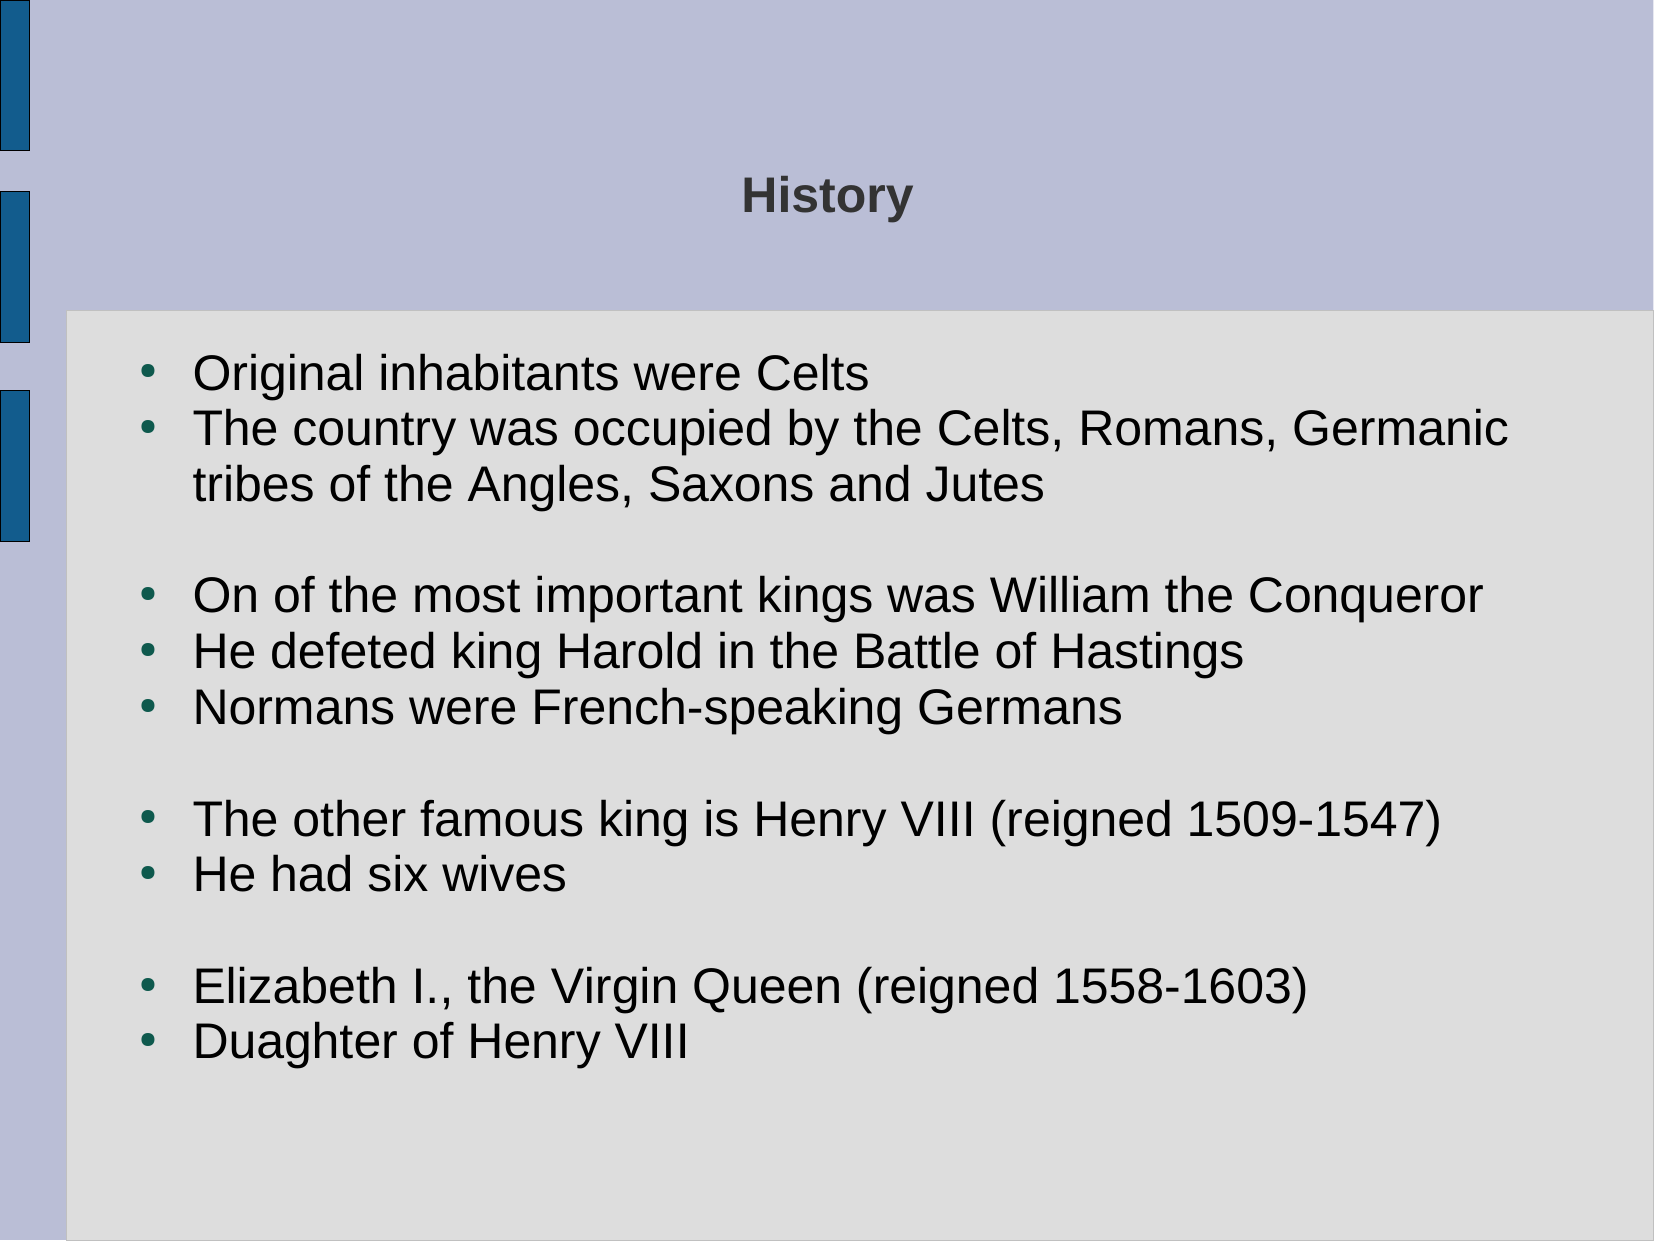

# History
Original inhabitants were Celts
The country was occupied by the Celts, Romans, Germanic tribes of the Angles, Saxons and Jutes
On of the most important kings was William the Conqueror
He defeted king Harold in the Battle of Hastings
Normans were French-speaking Germans
The other famous king is Henry VIII (reigned 1509-1547)
He had six wives
Elizabeth I., the Virgin Queen (reigned 1558-1603)
Duaghter of Henry VIII